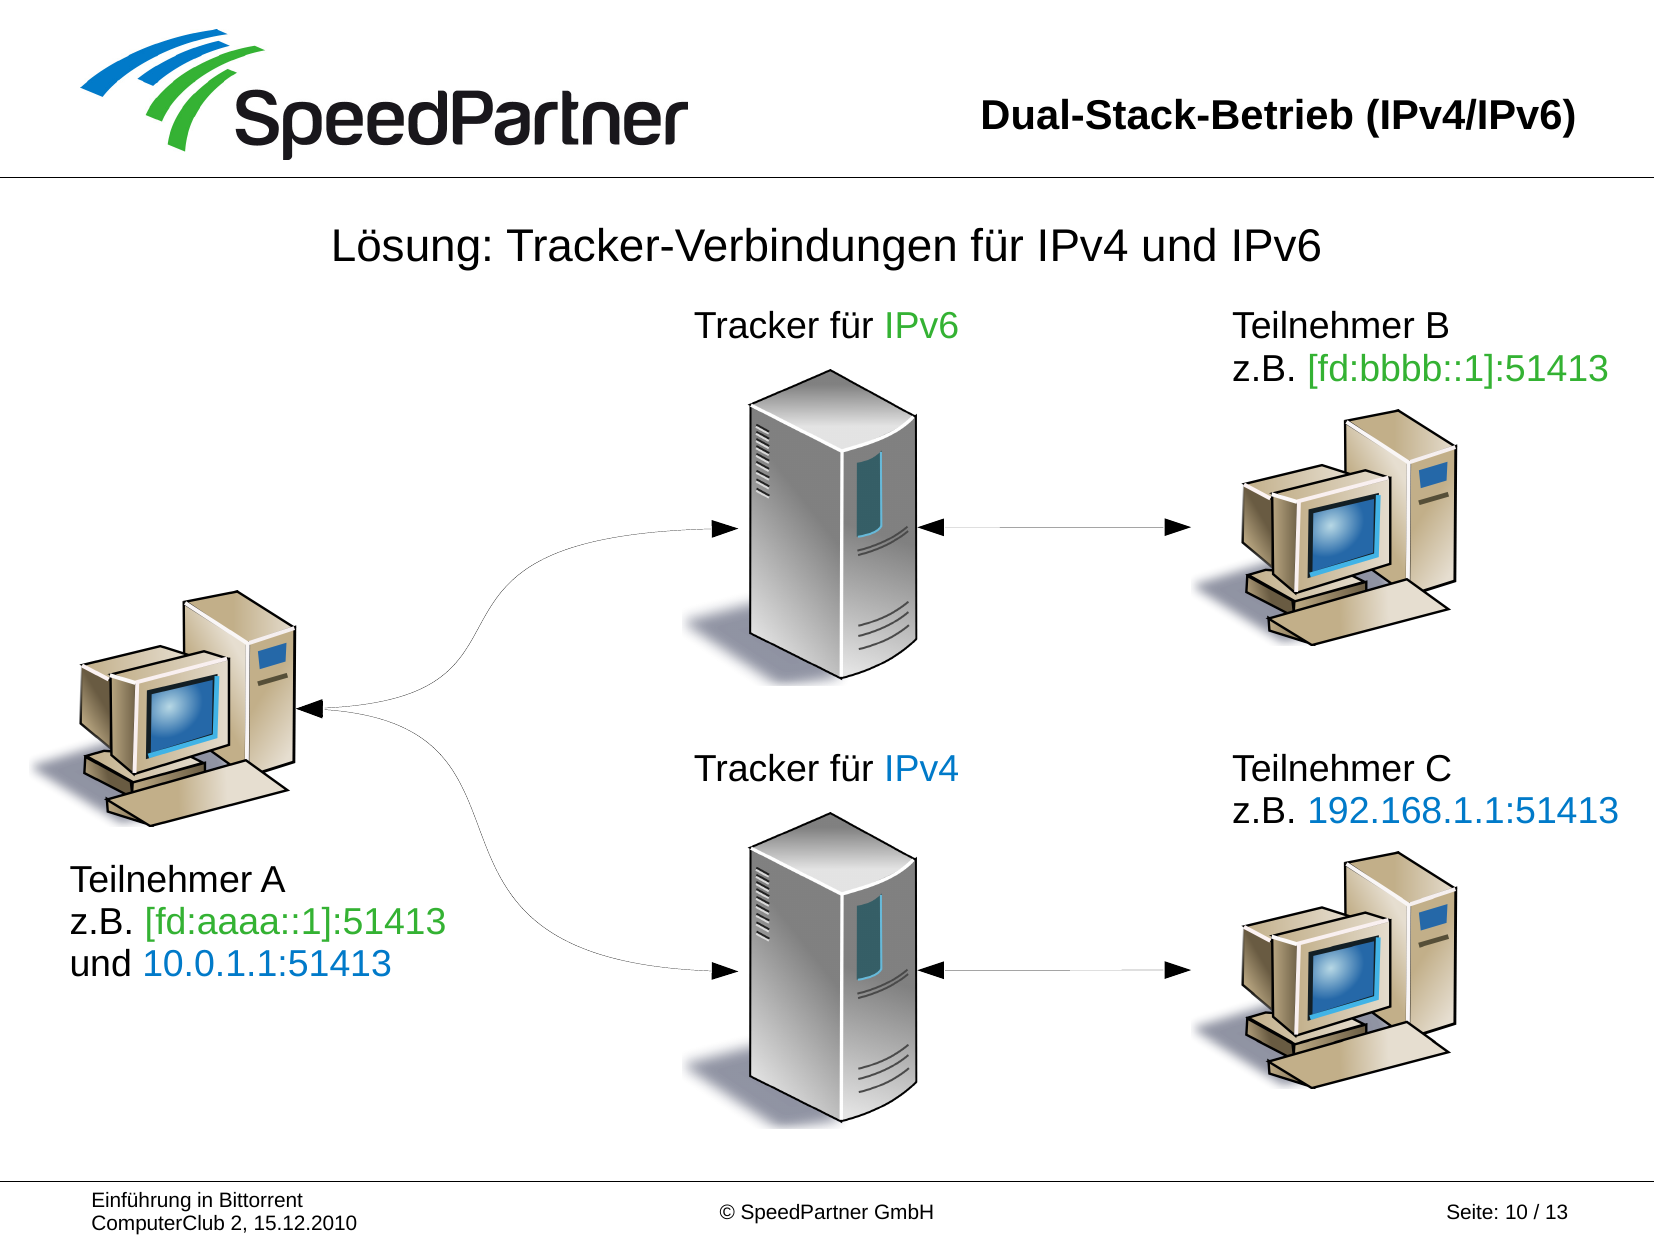

# Dual-Stack-Betrieb (IPv4/IPv6)
Lösung: Tracker-Verbindungen für IPv4 und IPv6
Tracker für IPv6
Teilnehmer B
z.B. [fd:bbbb::1]:51413
Tracker für IPv4
Teilnehmer C
z.B. 192.168.1.1:51413
Teilnehmer A
z.B. [fd:aaaa::1]:51413
und 10.0.1.1:51413